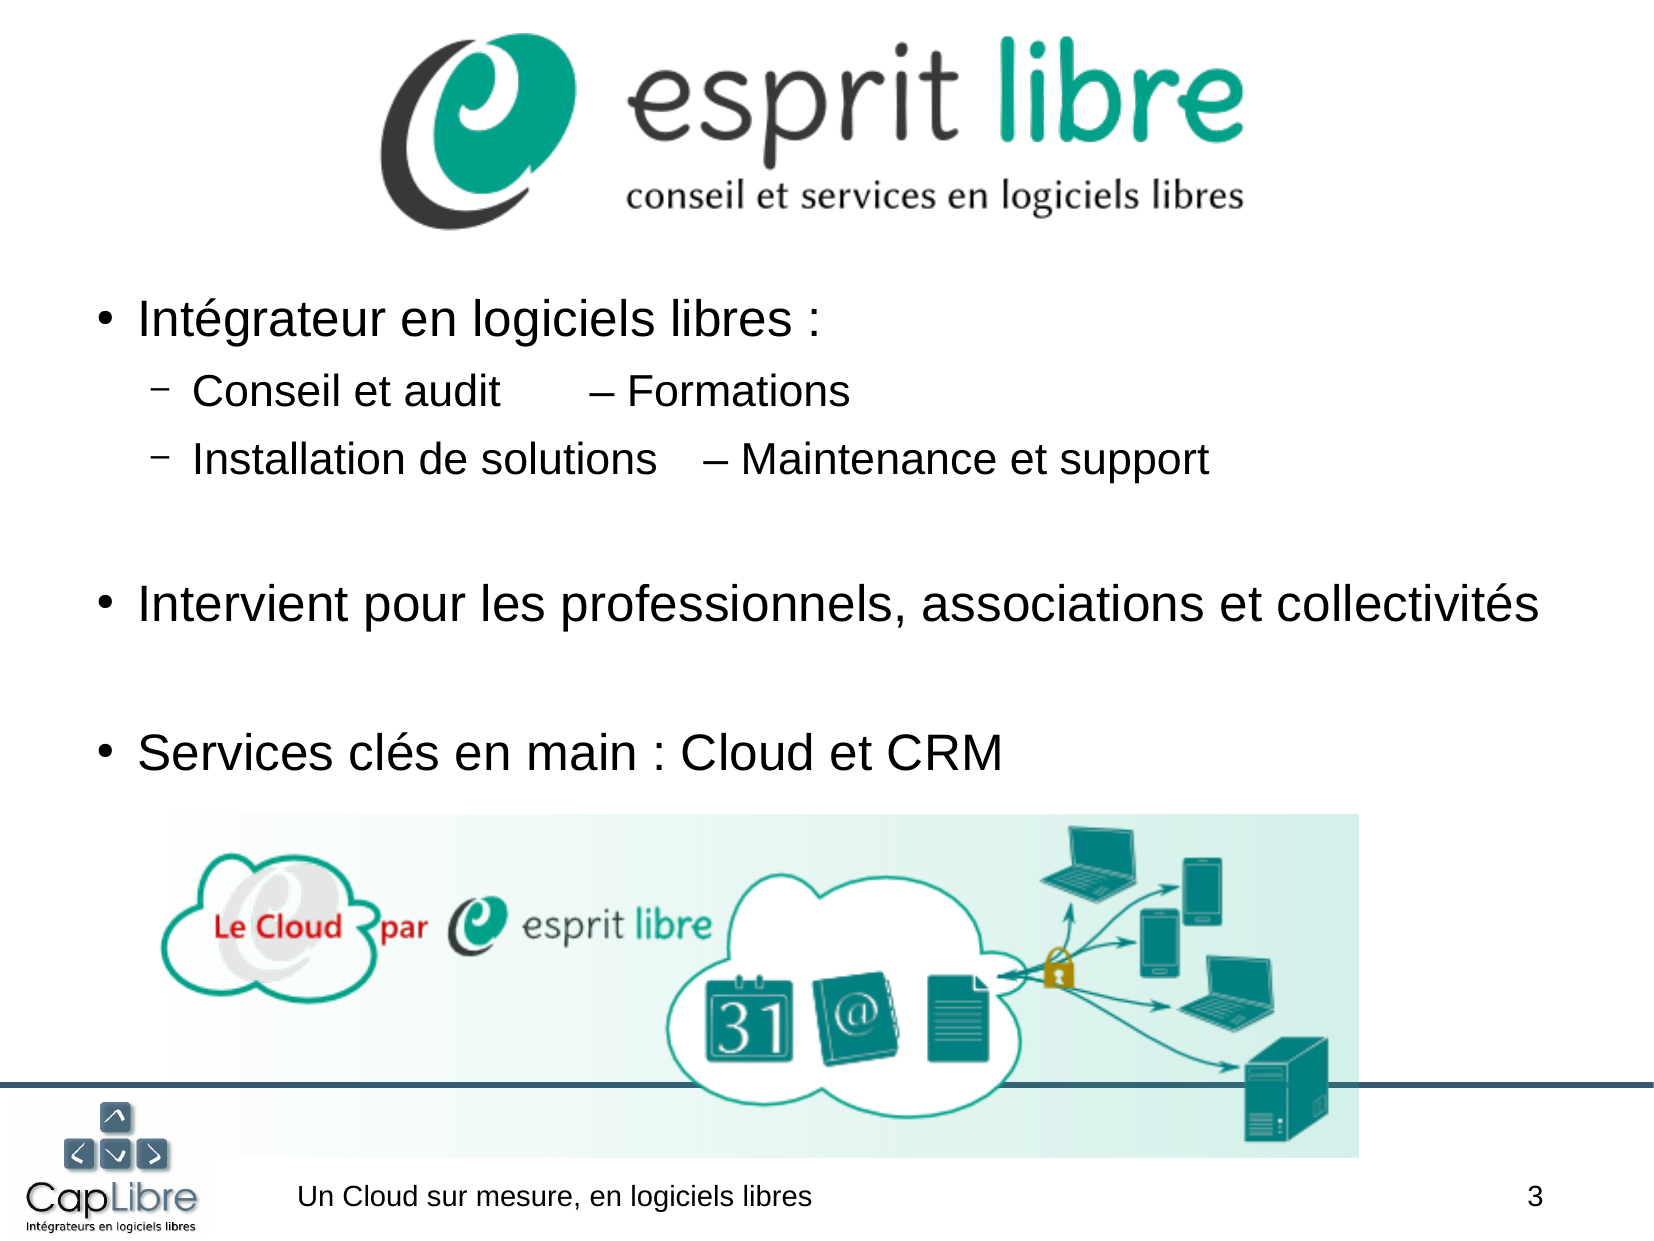

# Intégrateur en logiciels libres :
Conseil et audit						– Formations
Installation de solutions			– Maintenance et support
Intervient pour les professionnels, associations et collectivités
Services clés en main : Cloud et CRM